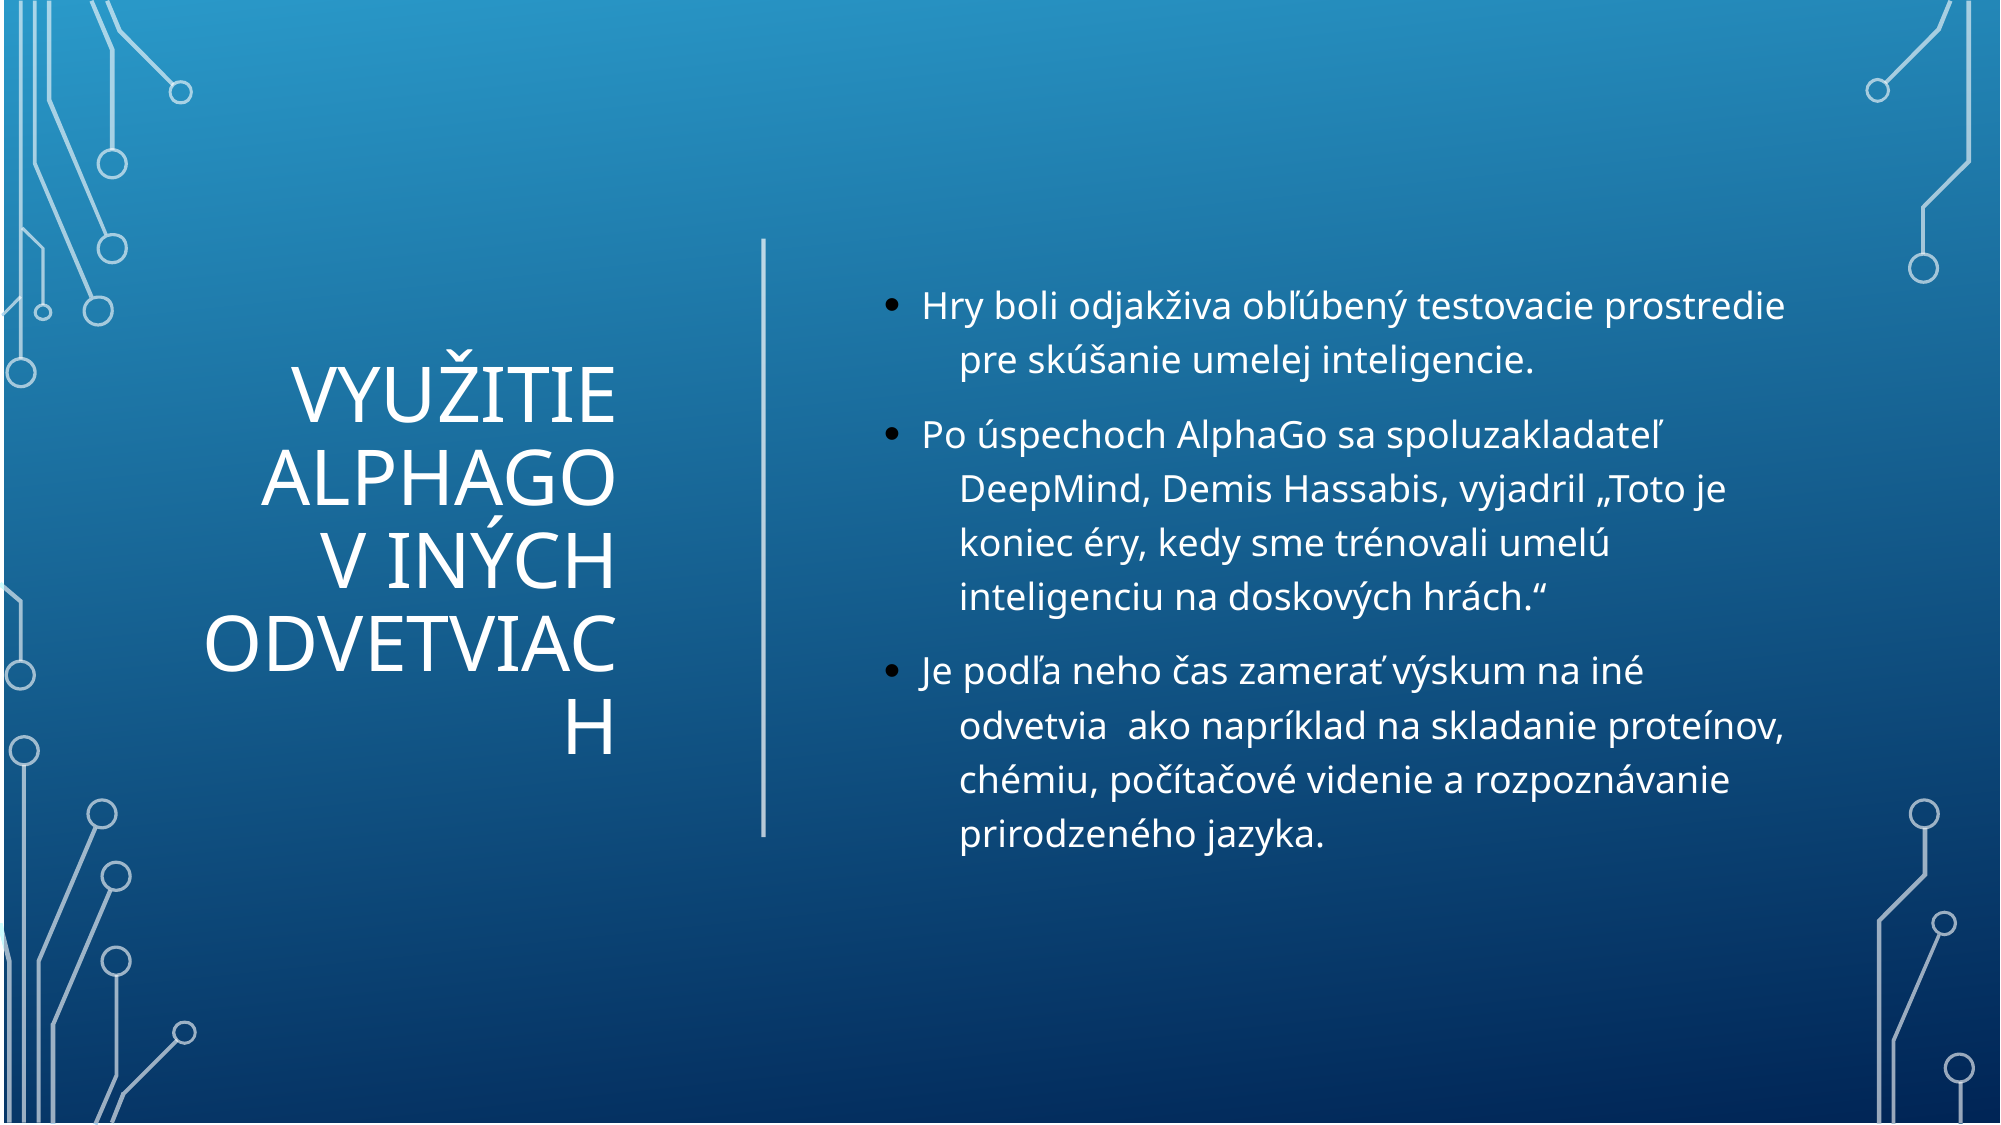

# Využitie AlphaGo v iných odvetviach
Hry boli odjakživa obľúbený testovacie prostredie pre skúšanie umelej inteligencie.
Po úspechoch AlphaGo sa spoluzakladateľ DeepMind, Demis Hassabis, vyjadril „Toto je koniec éry, kedy sme trénovali umelú inteligenciu na doskových hrách.“
Je podľa neho čas zamerať výskum na iné odvetvia ako napríklad na skladanie proteínov, chémiu, počítačové videnie a rozpoznávanie prirodzeného jazyka.